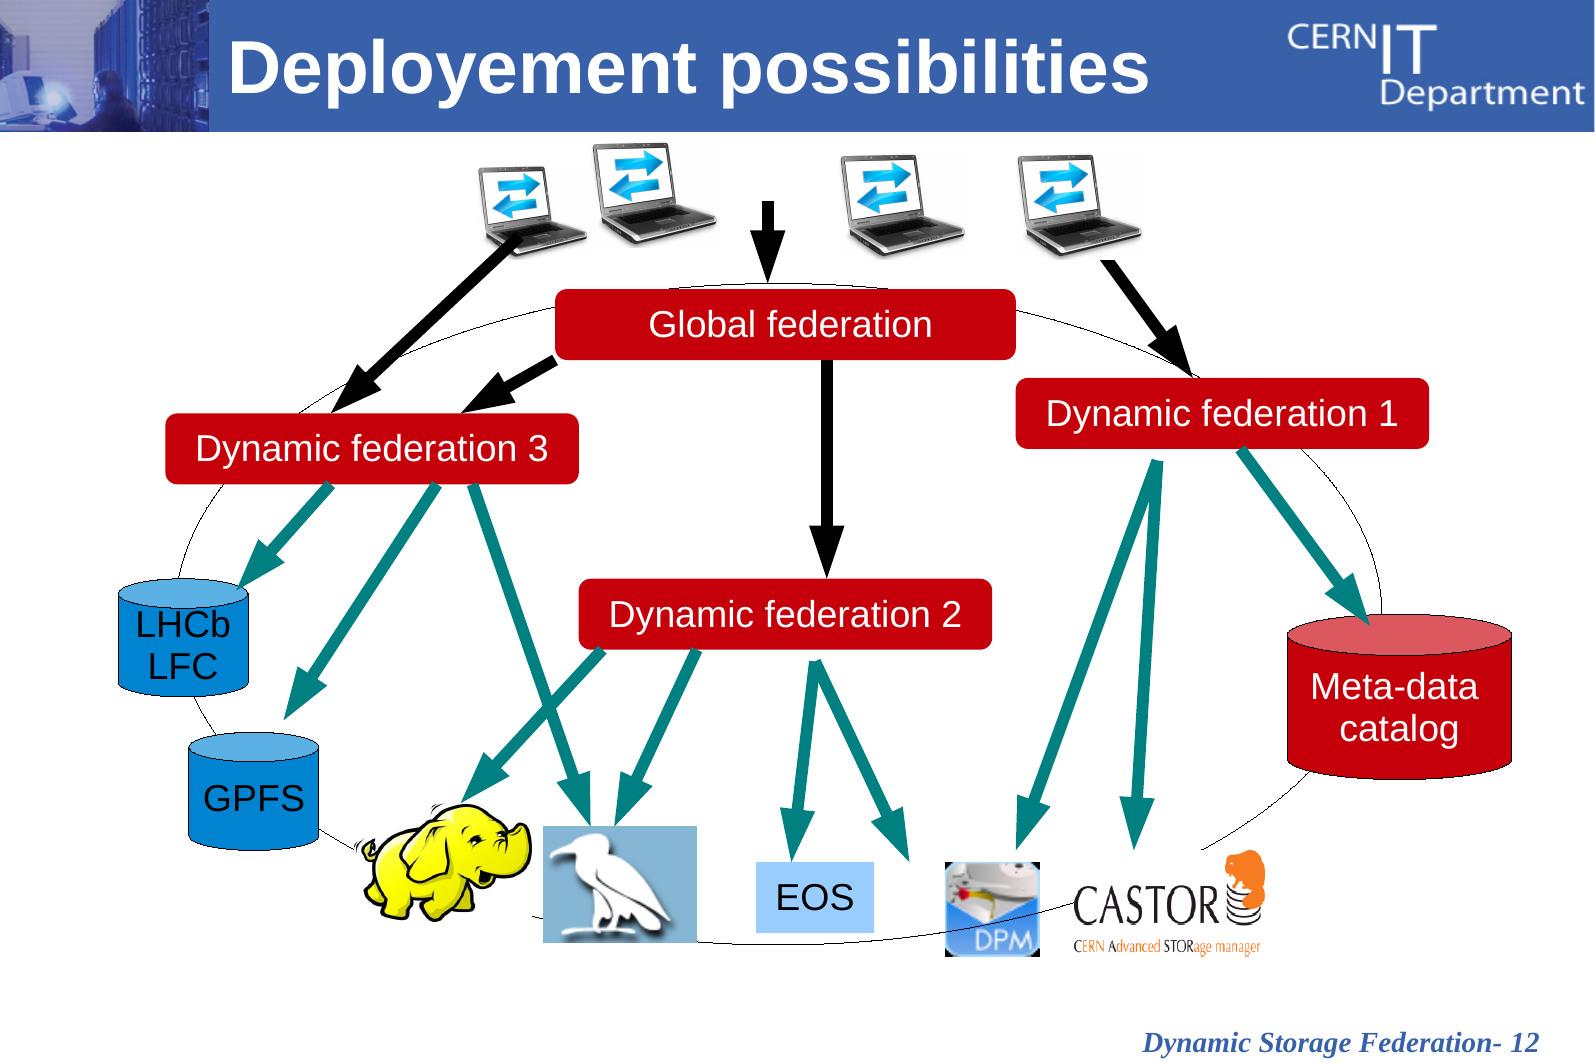

Deployement possibilities
 Global federation
Dynamic federation 1
Dynamic federation 3
LHCb
LFC
Dynamic federation 2
Meta-data
catalog
GPFS
EOS